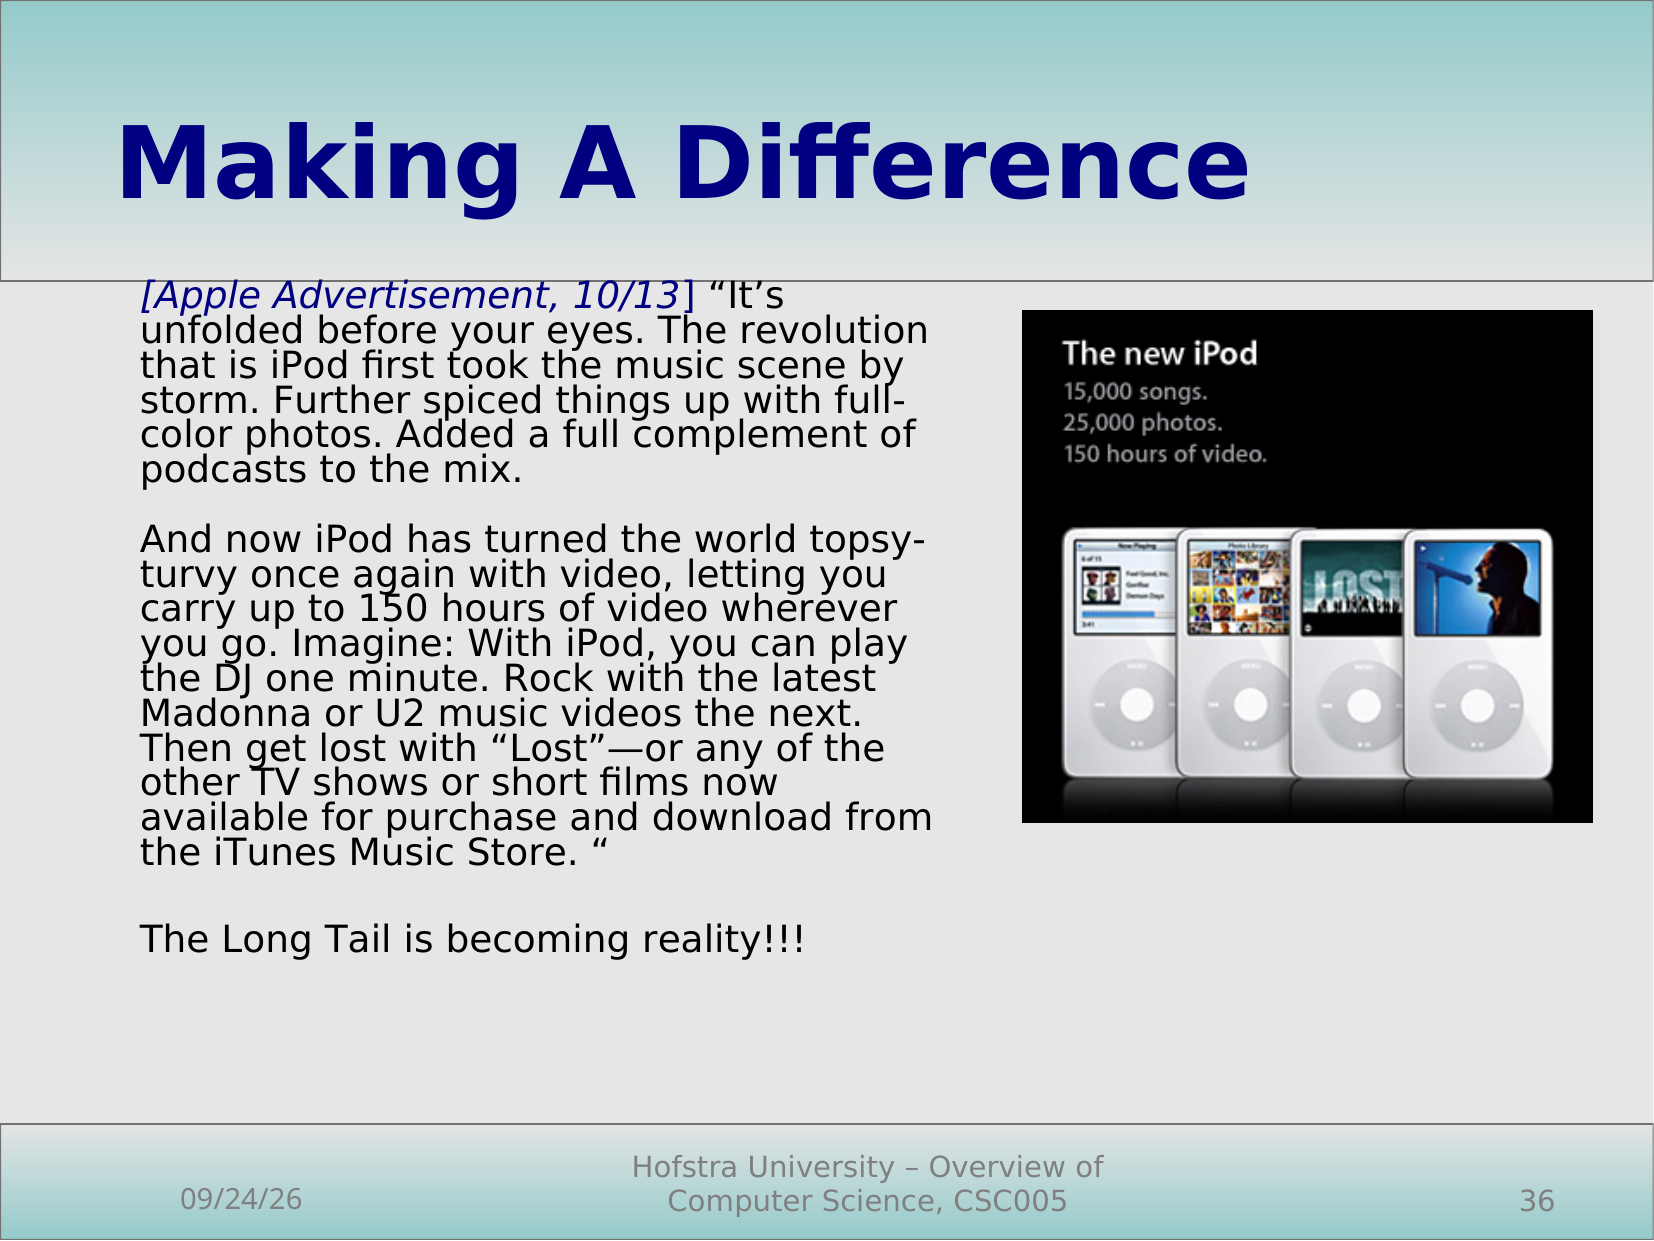

# Making A Difference
	[Apple Advertisement, 10/13] “It’s unfolded before your eyes. The revolution that is iPod first took the music scene by storm. Further spiced things up with full-color photos. Added a full complement of podcasts to the mix.
And now iPod has turned the world topsy-turvy once again with video, letting you carry up to 150 hours of video wherever you go. Imagine: With iPod, you can play the DJ one minute. Rock with the latest Madonna or U2 music videos the next. Then get lost with “Lost”—or any of the other TV shows or short films now available for purchase and download from the iTunes Music Store. “
	The Long Tail is becoming reality!!!
McGraw-Hill Proprietary & Confidential
36